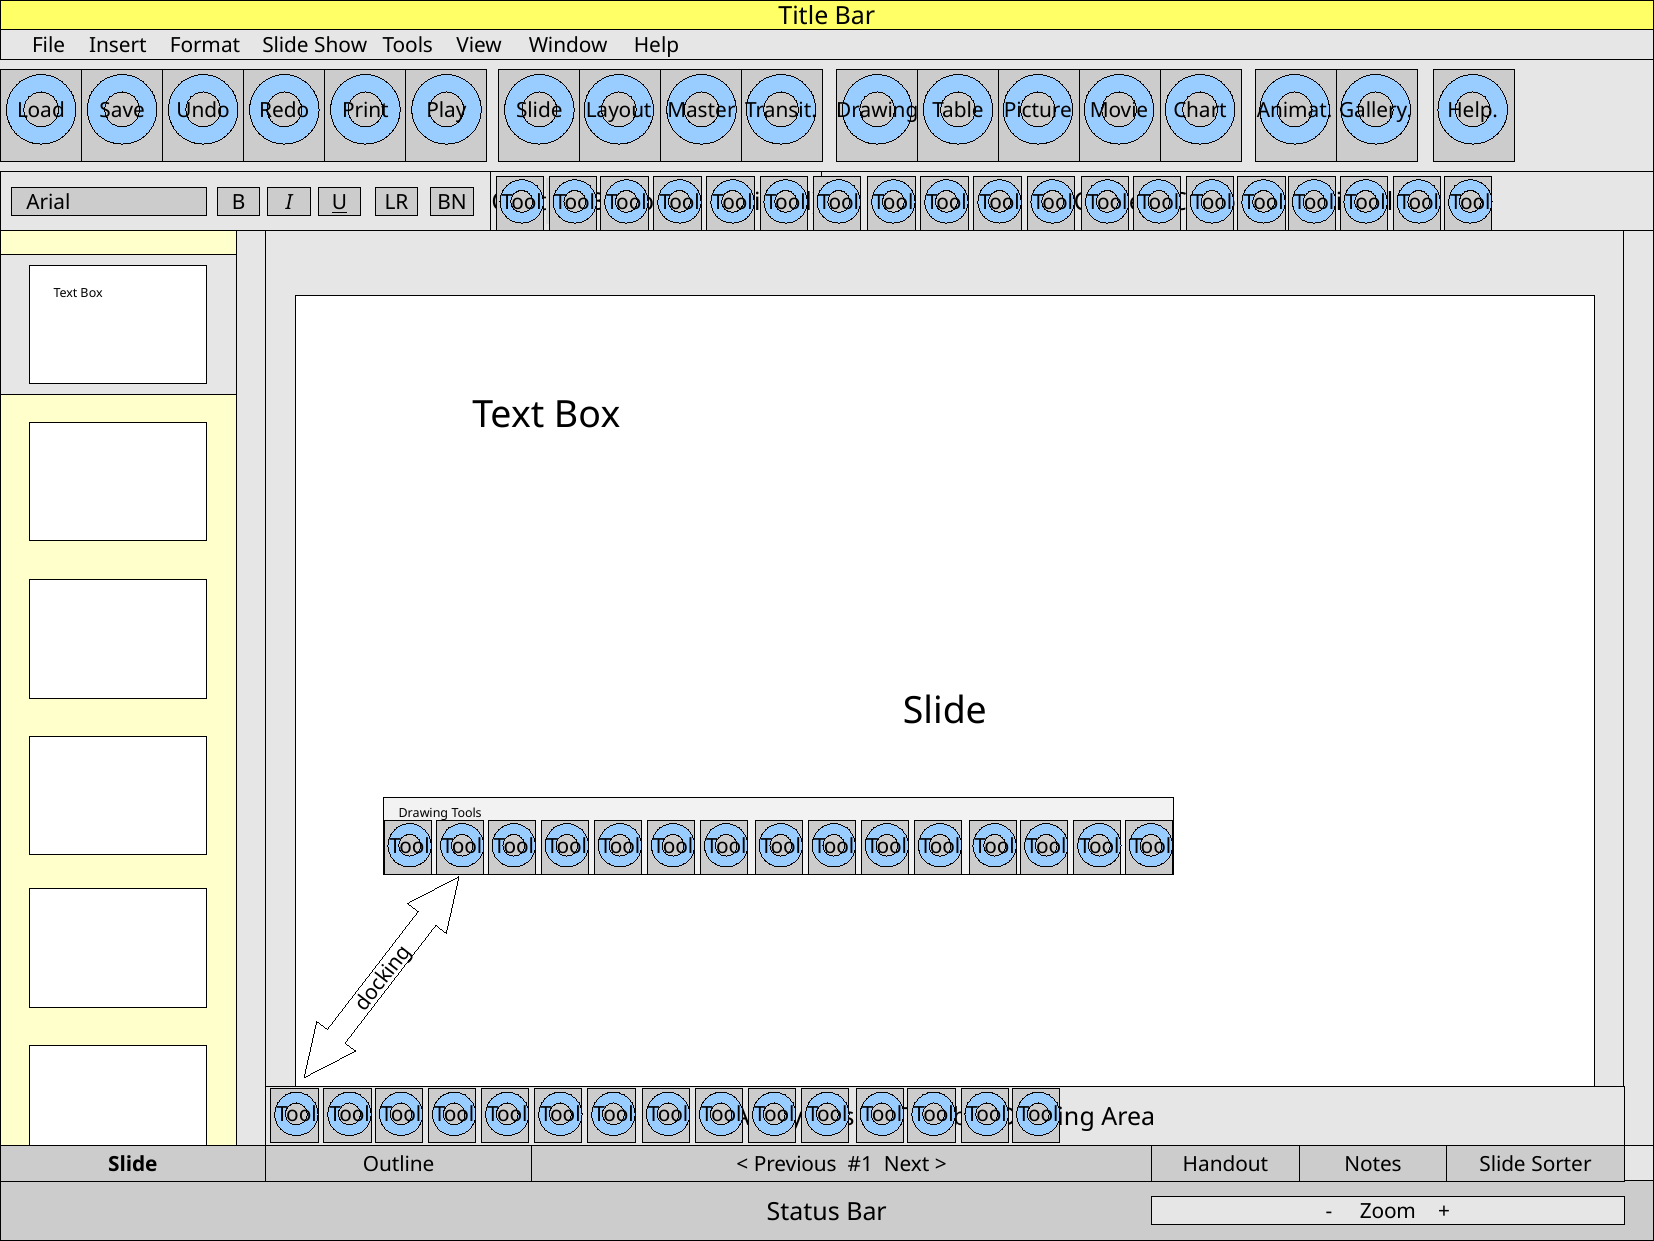

Title Bar
File
Insert
Format
Slide Show
Tools
View
Window
Help
Standard Tool Bar Area
Load
Save
Undo
Redo
Print
Play
Slide
Layout
Master
Transit.
Drawing
Table
Picture
Movie
Chart
Animat.
Gallery.
Help.
Context B Toolbar (optional)
Context C Toolbar (optional)
Tool
Tool
Tool
Tool
Tool
Tool
Tool
Tool
Tool
Tool
Tool
Tool
Tool
Tool
Tool
Tool
Tool
Tool
Tool
Arial
B
I
U
LR
BN
Slide Preview
Text Box
Slide
Text Box
Drawing Tools
Tool
Tool
Tool
Tool
Tool
Tool
Tool
Tool
Tool
Tool
Tool
Tool
Tool
Tool
Tool
docking
Always Visible Toolbar Docking Area
Tool
Tool
Tool
Tool
Tool
Tool
Tool
Tool
Tool
Tool
Tool
Tool
Tool
Tool
Tool
Slide
Outline
< Previous #1 Next >
Handout
Notes
Slide Sorter
Status Bar
- Zoom +